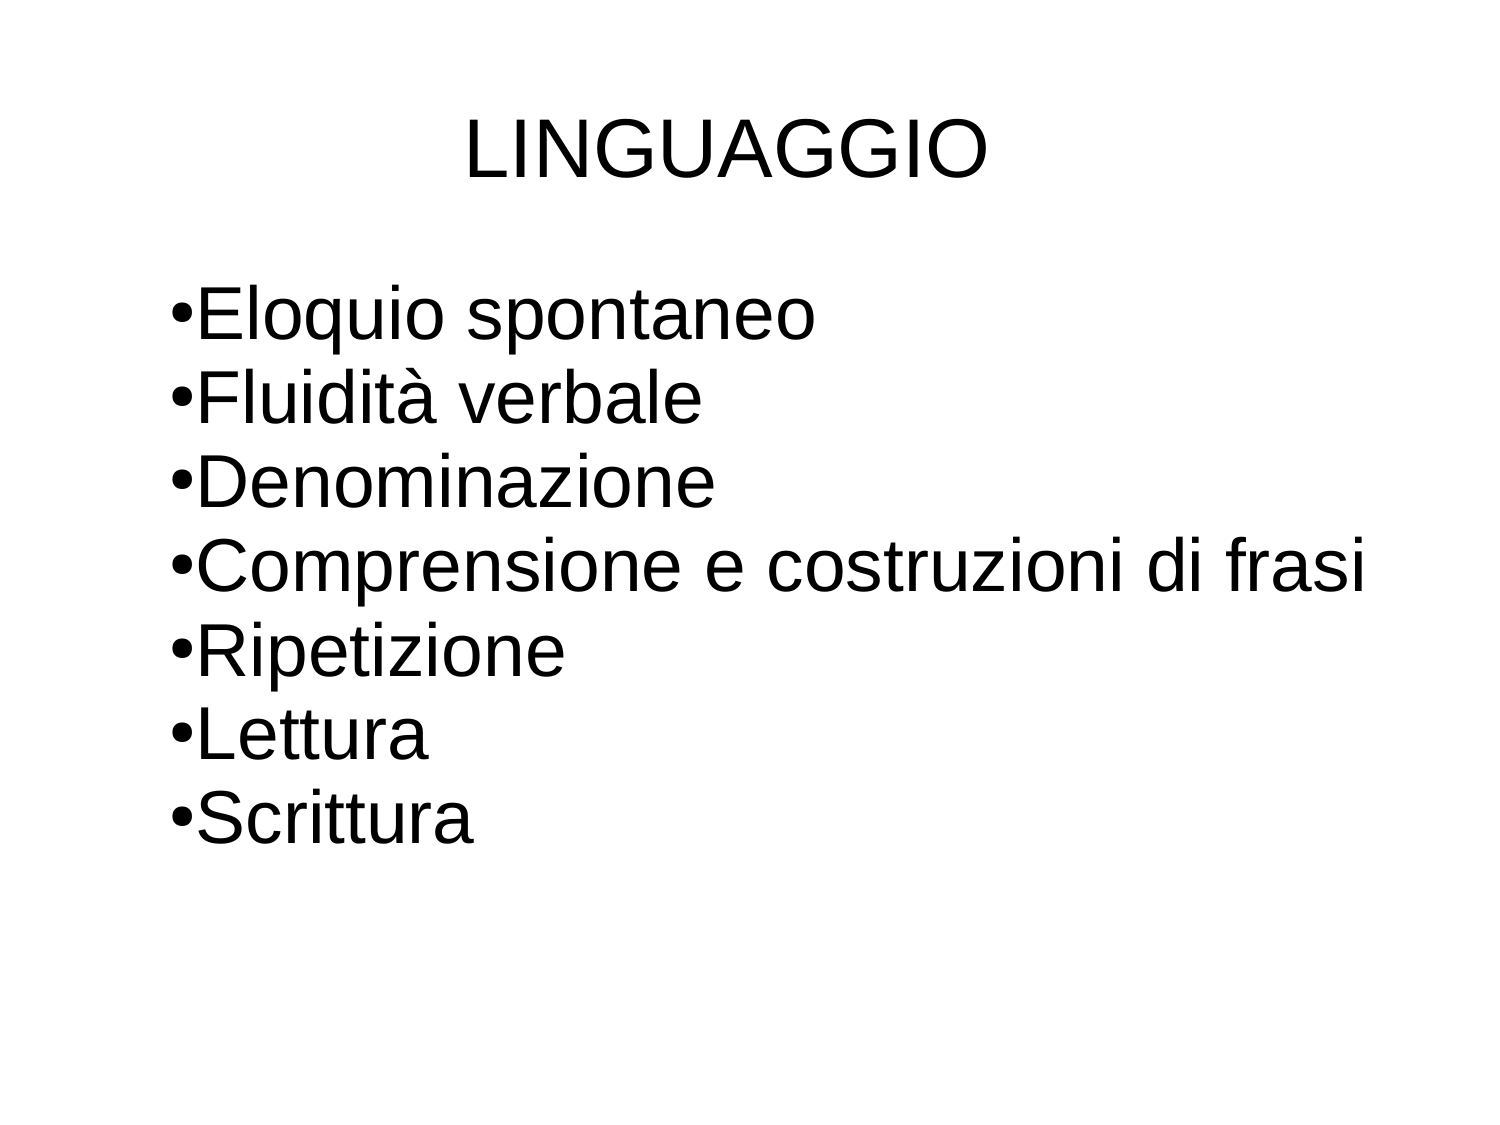

LINGUAGGIO
Eloquio spontaneo
Fluidità verbale
Denominazione
Comprensione e costruzioni di frasi
Ripetizione
Lettura
Scrittura